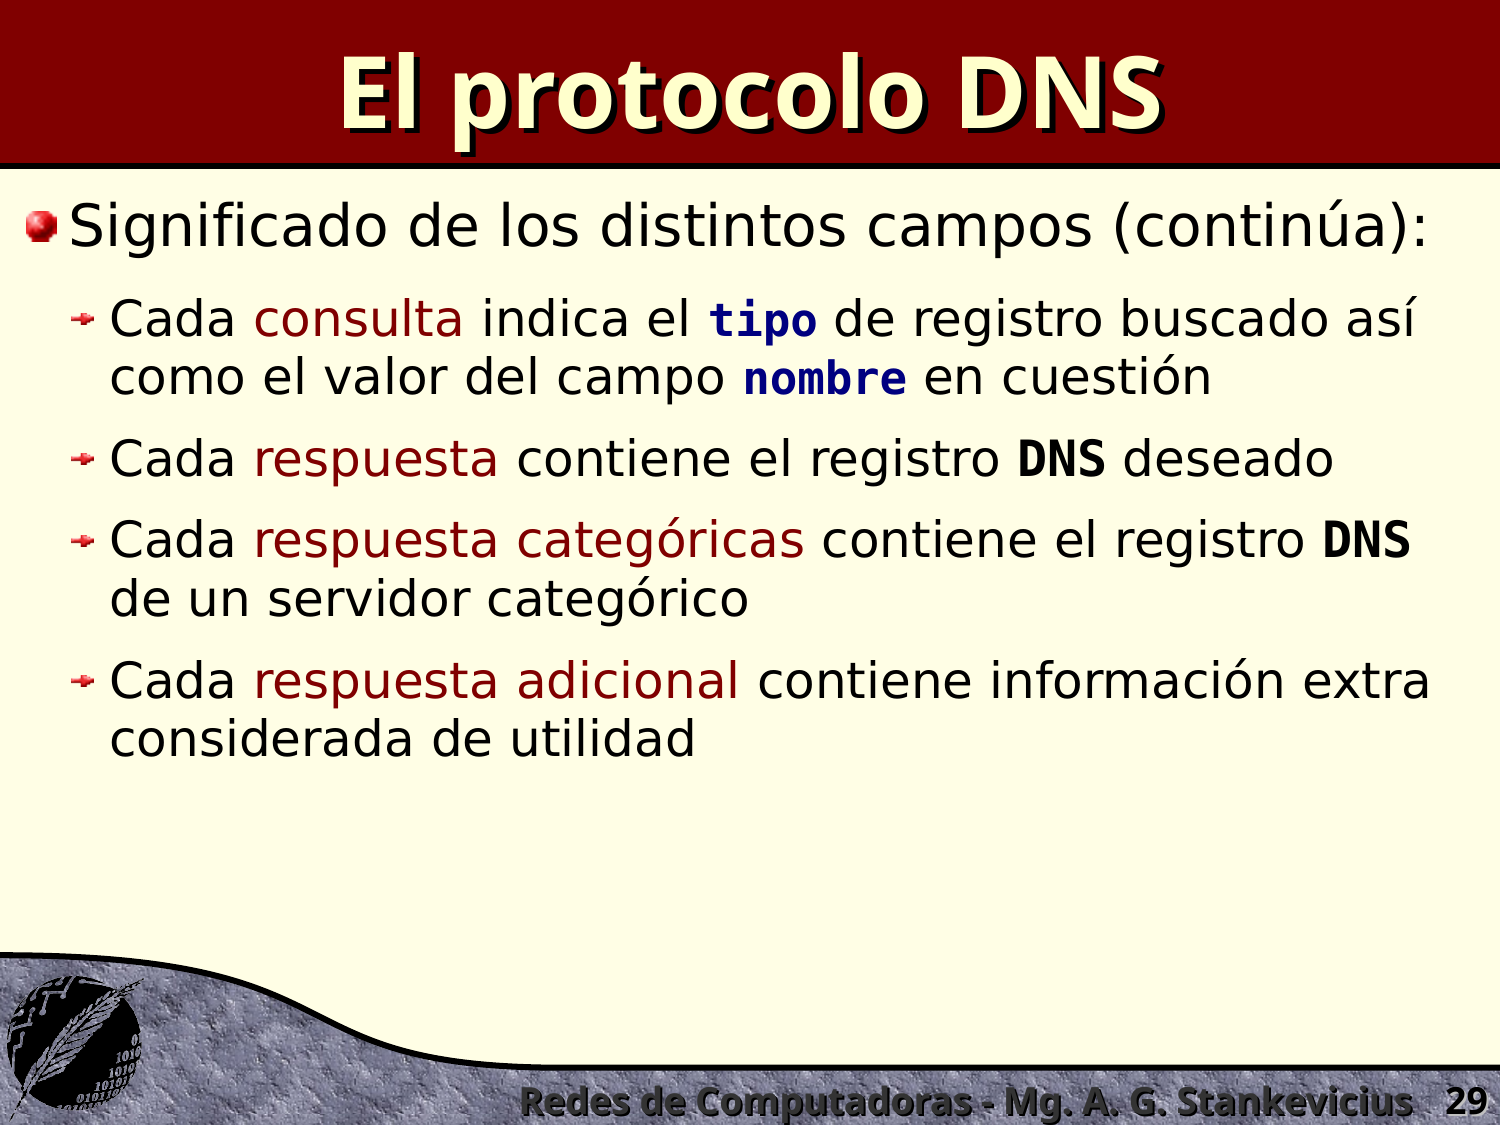

# El protocolo DNS
Significado de los distintos campos (continúa):
Cada consulta indica el tipo de registro buscado así como el valor del campo nombre en cuestión
Cada respuesta contiene el registro DNS deseado
Cada respuesta categóricas contiene el registro DNS de un servidor categórico
Cada respuesta adicional contiene información extra considerada de utilidad
29